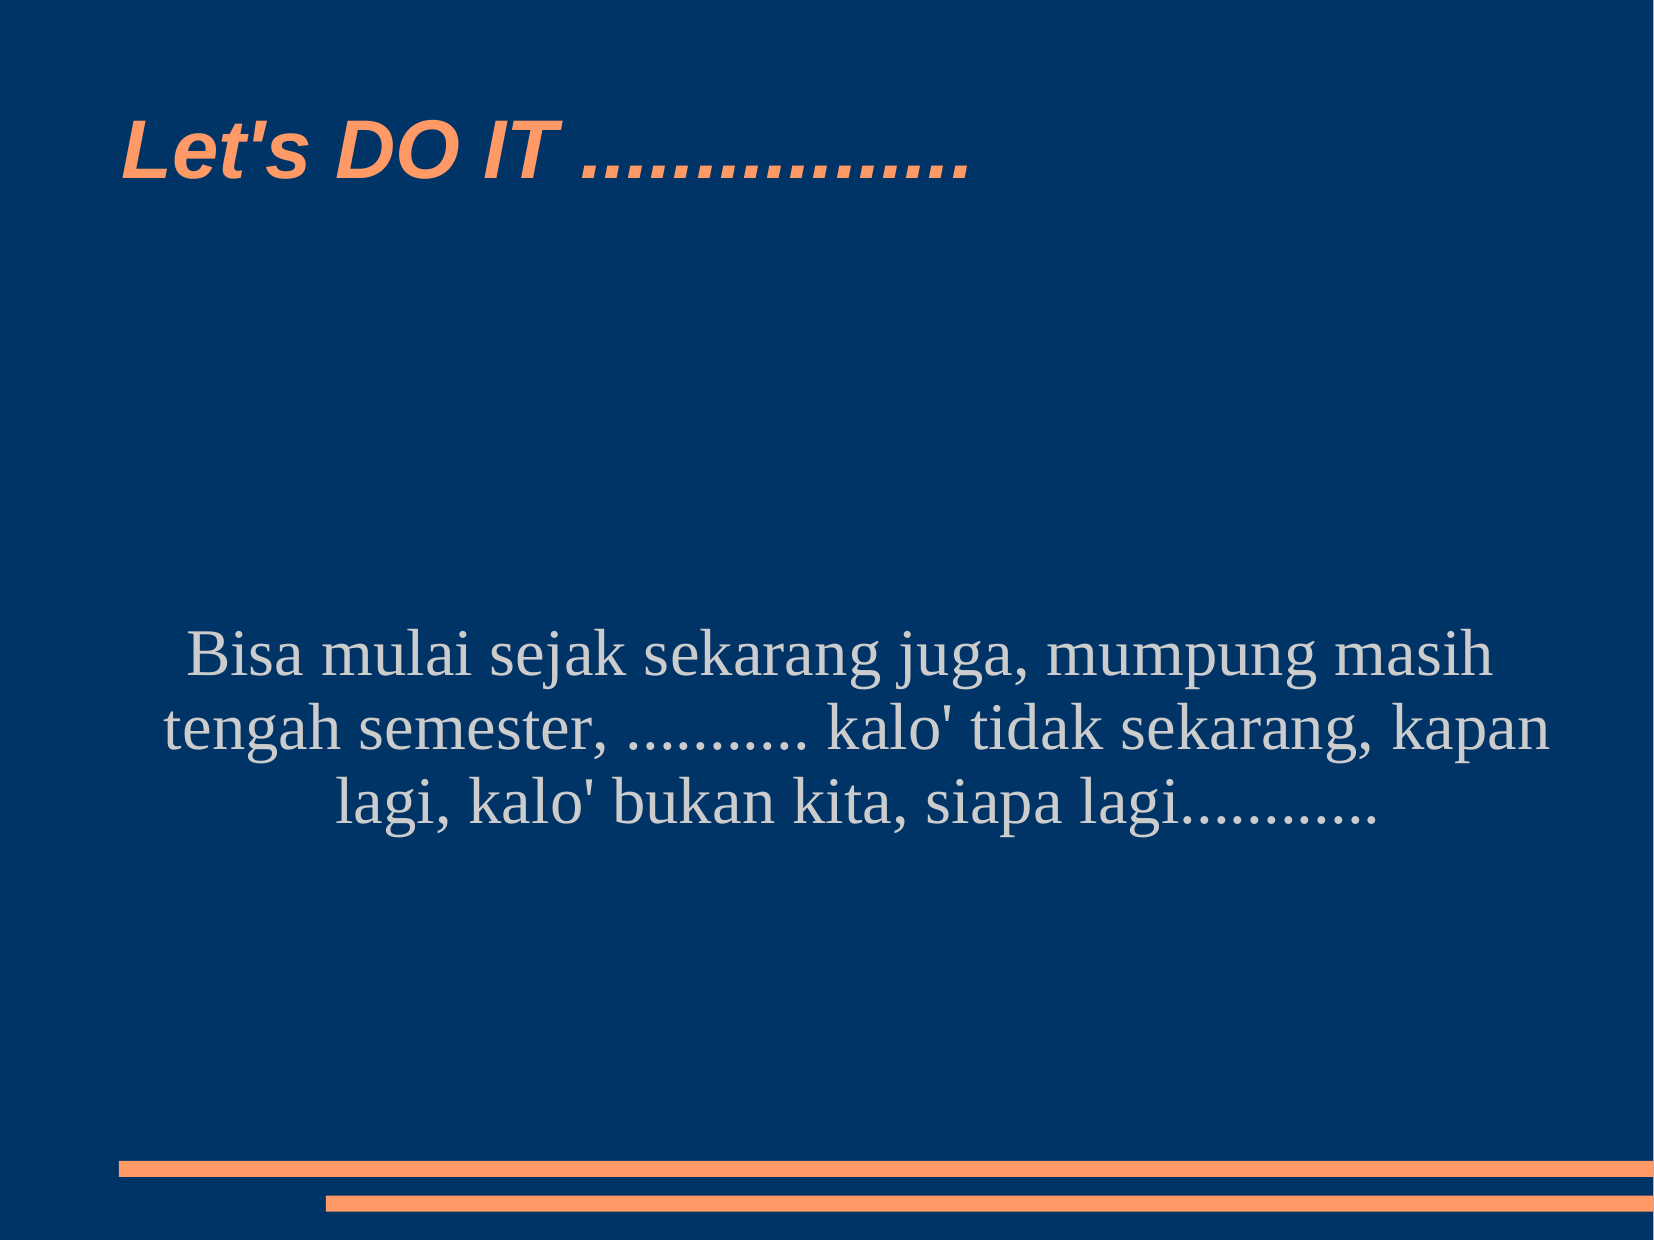

# Let's DO IT .................
Bisa mulai sejak sekarang juga, mumpung masih tengah semester, ........... kalo' tidak sekarang, kapan lagi, kalo' bukan kita, siapa lagi............